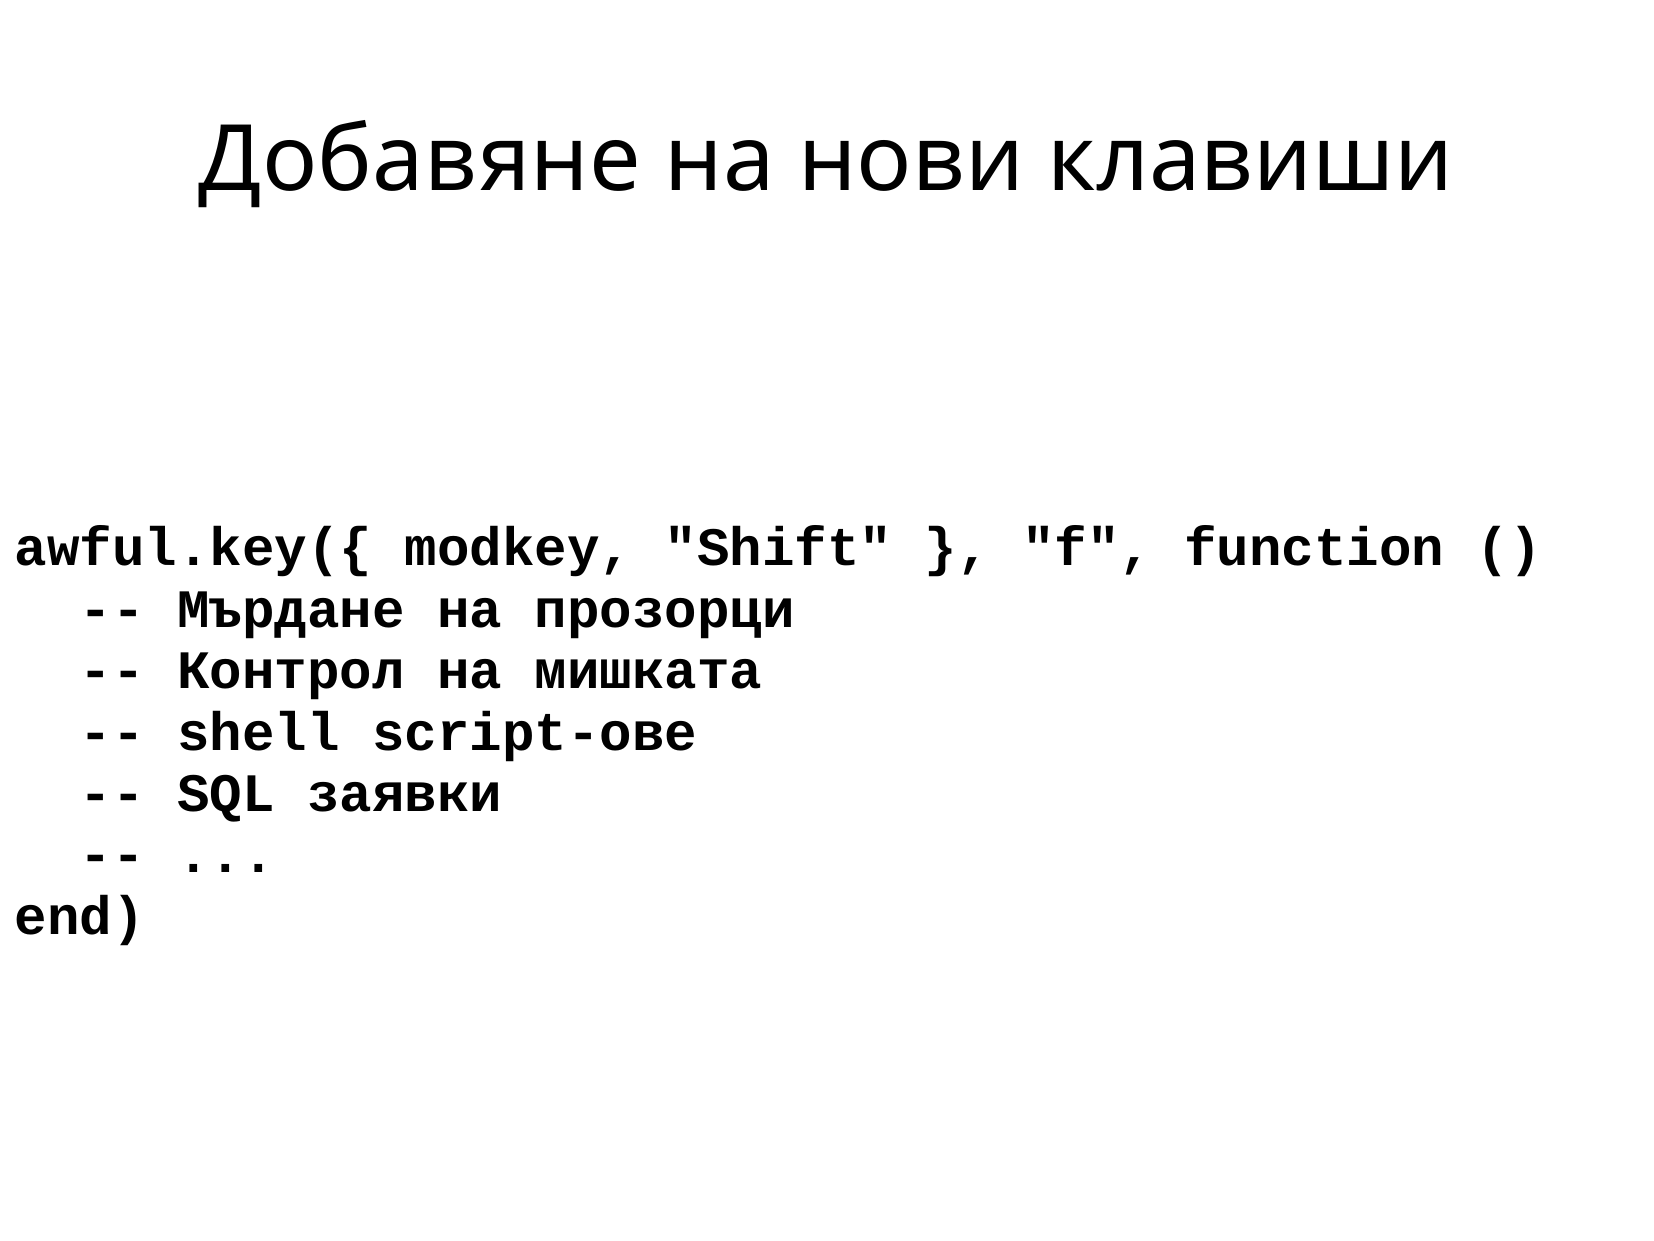

# Добавяне на нови клавиши
awful.key({ modkey, "Shift" }, "f", function ()
 -- Мърдане на прозорци
 -- Контрол на мишката
 -- shell script-ове
 -- SQL заявки
 -- ...
end)